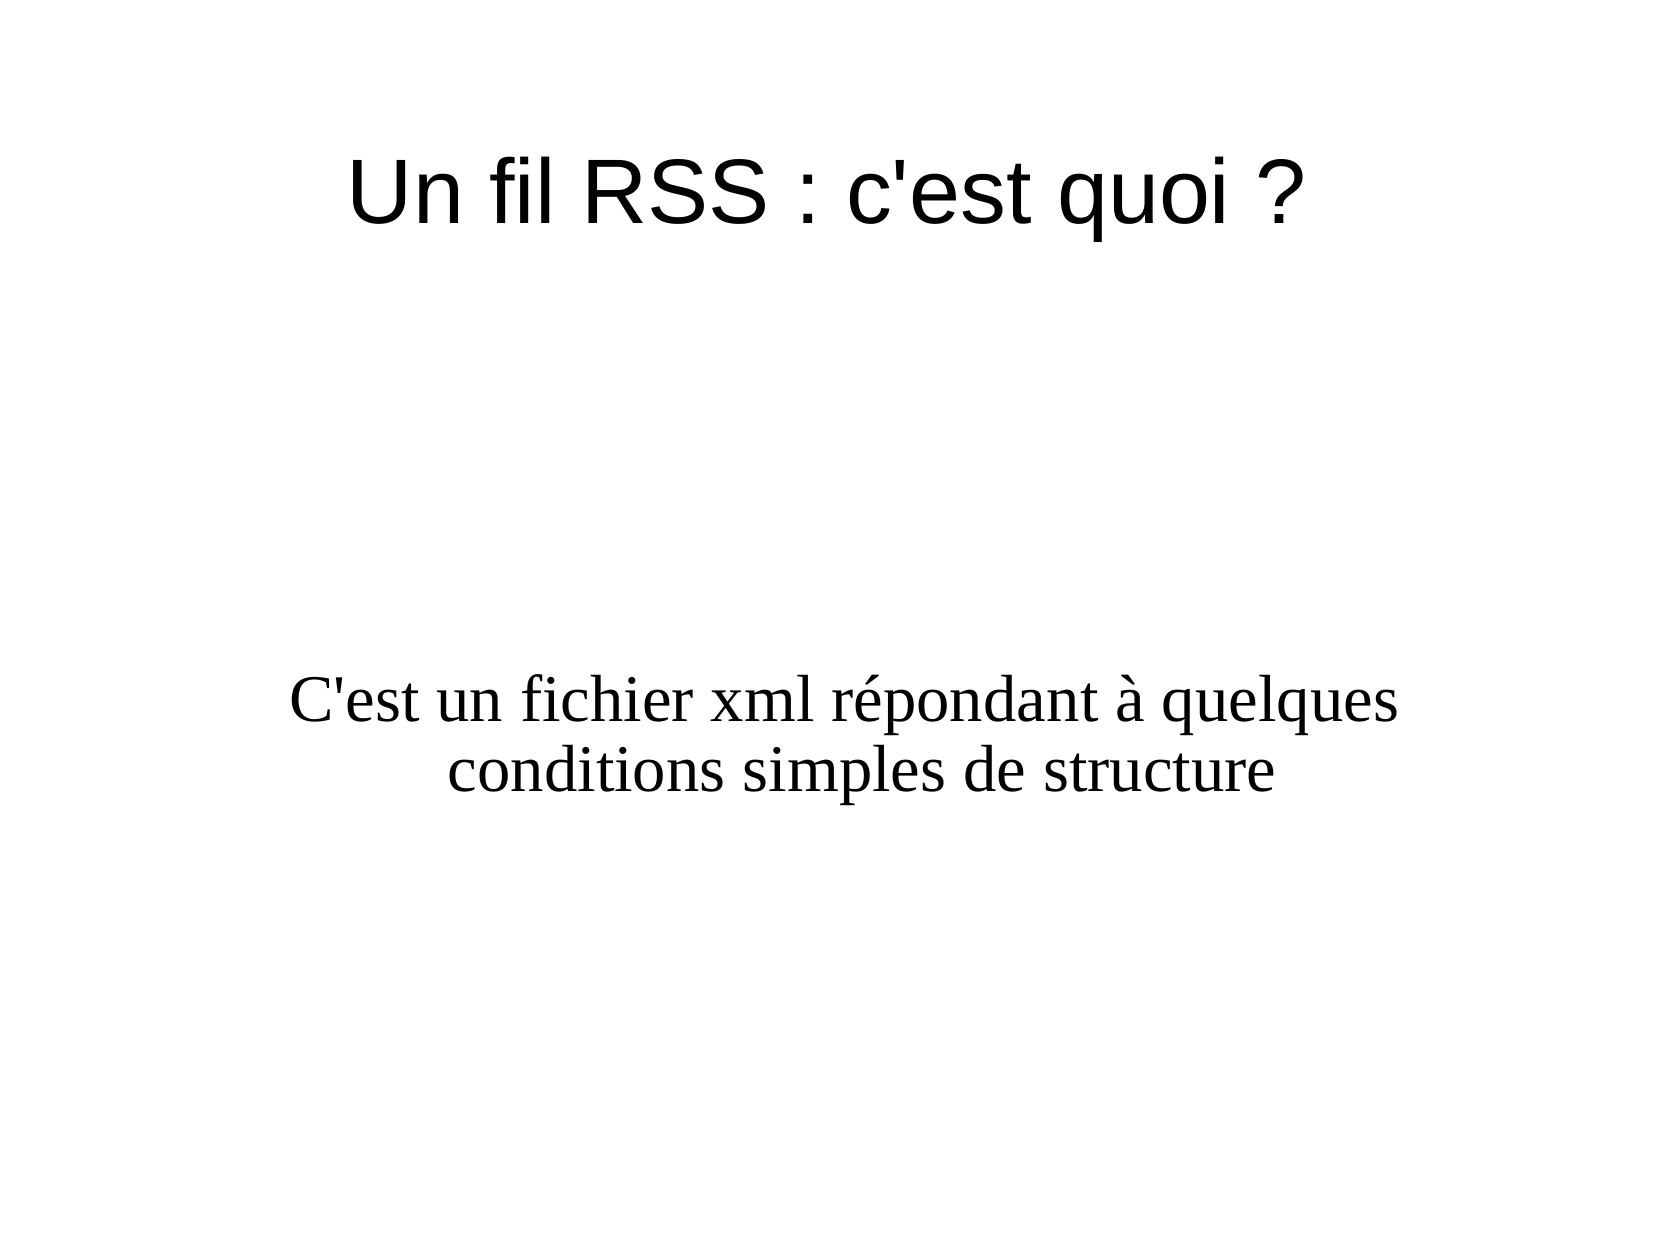

# Un fil RSS : c'est quoi ?
C'est un fichier xml répondant à quelques conditions simples de structure